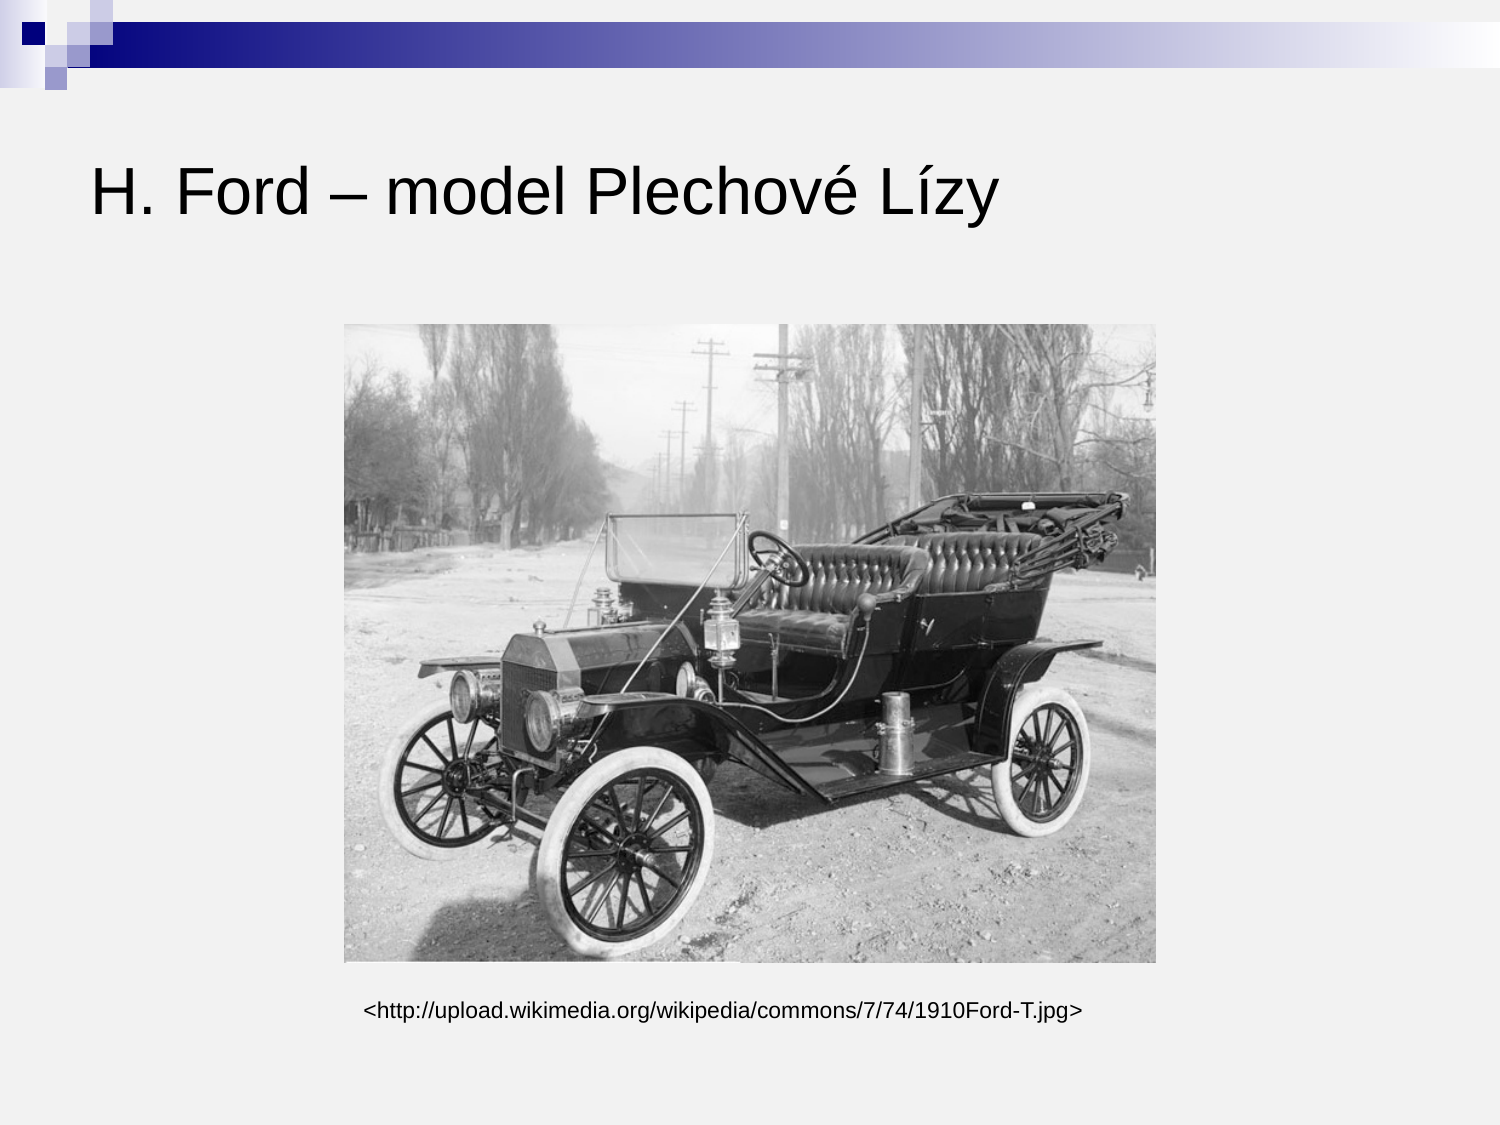

# H. Ford – model Plechové Lízy
<http://upload.wikimedia.org/wikipedia/commons/7/74/1910Ford-T.jpg>